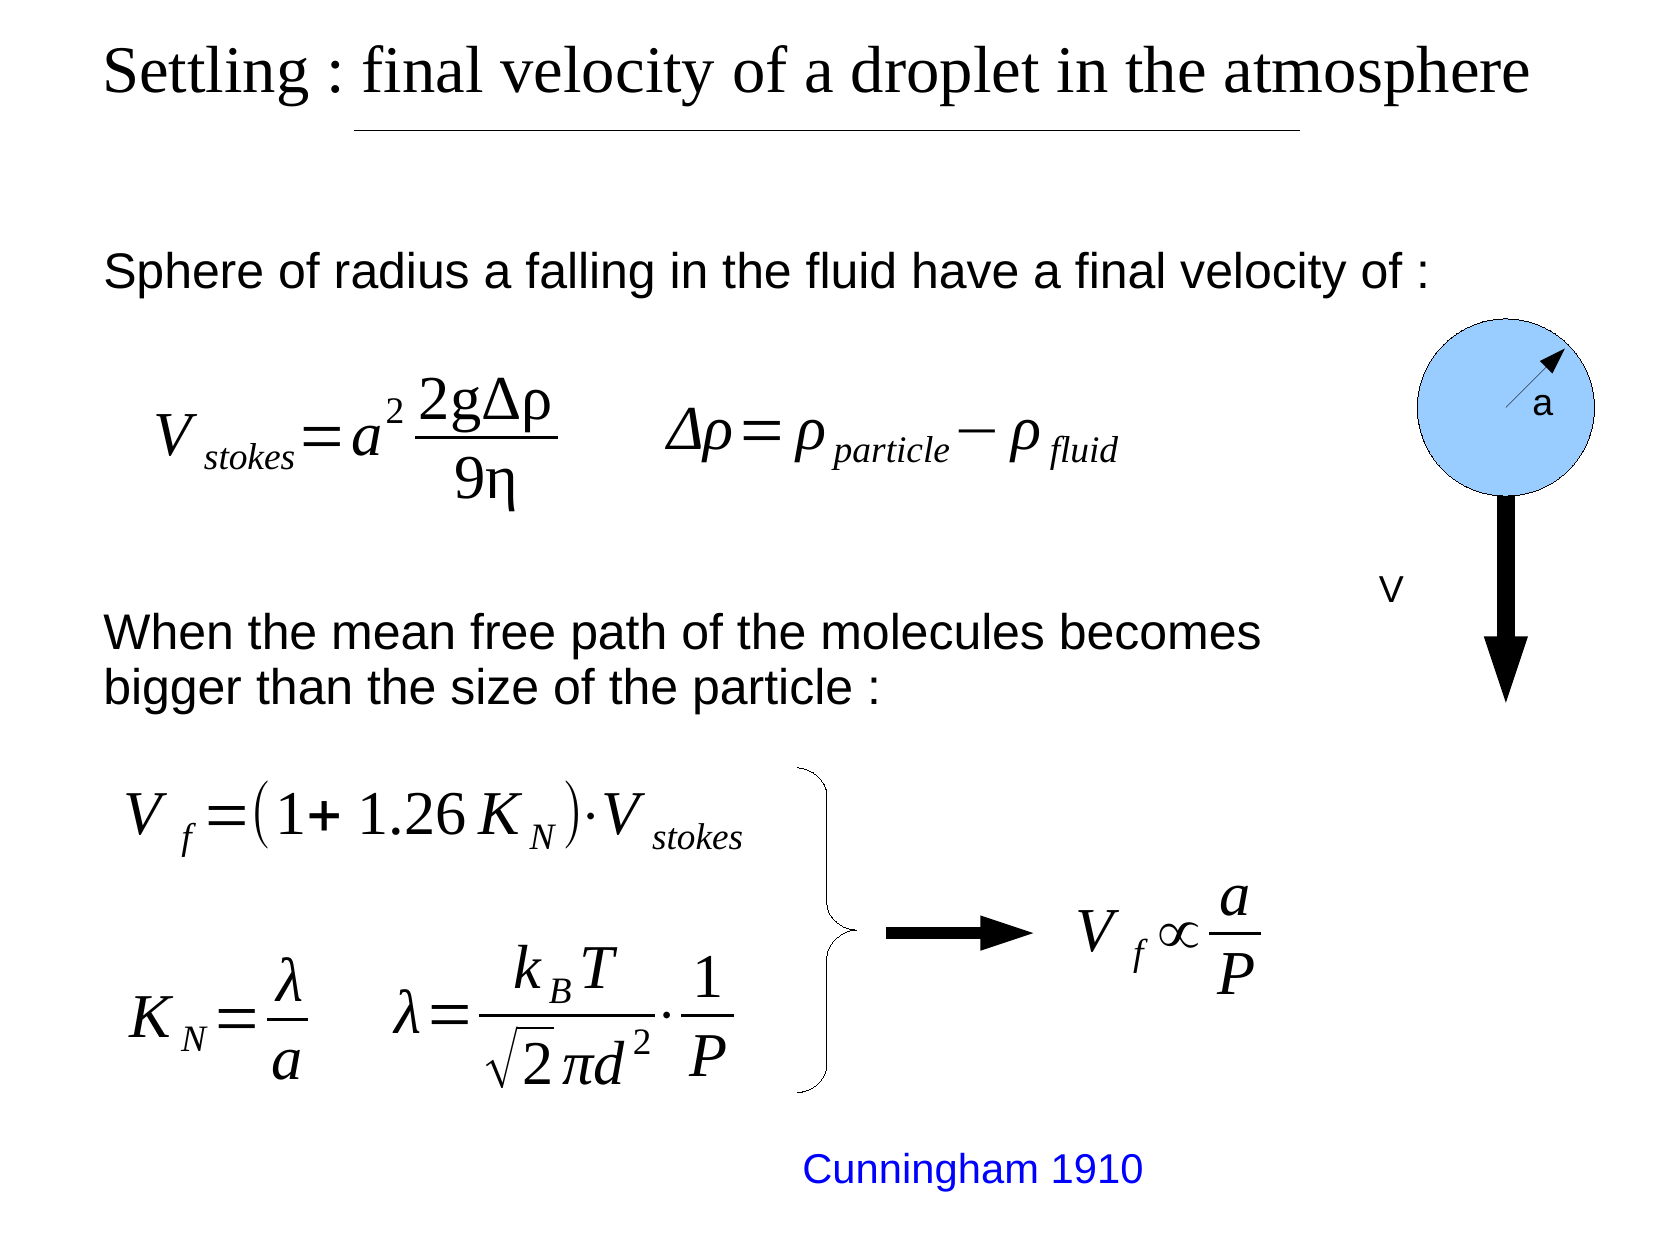

Settling : final velocity of a droplet in the atmosphere
Sphere of radius a falling in the fluid have a final velocity of :
a
V
When the mean free path of the molecules becomes
bigger than the size of the particle :
Cunningham 1910